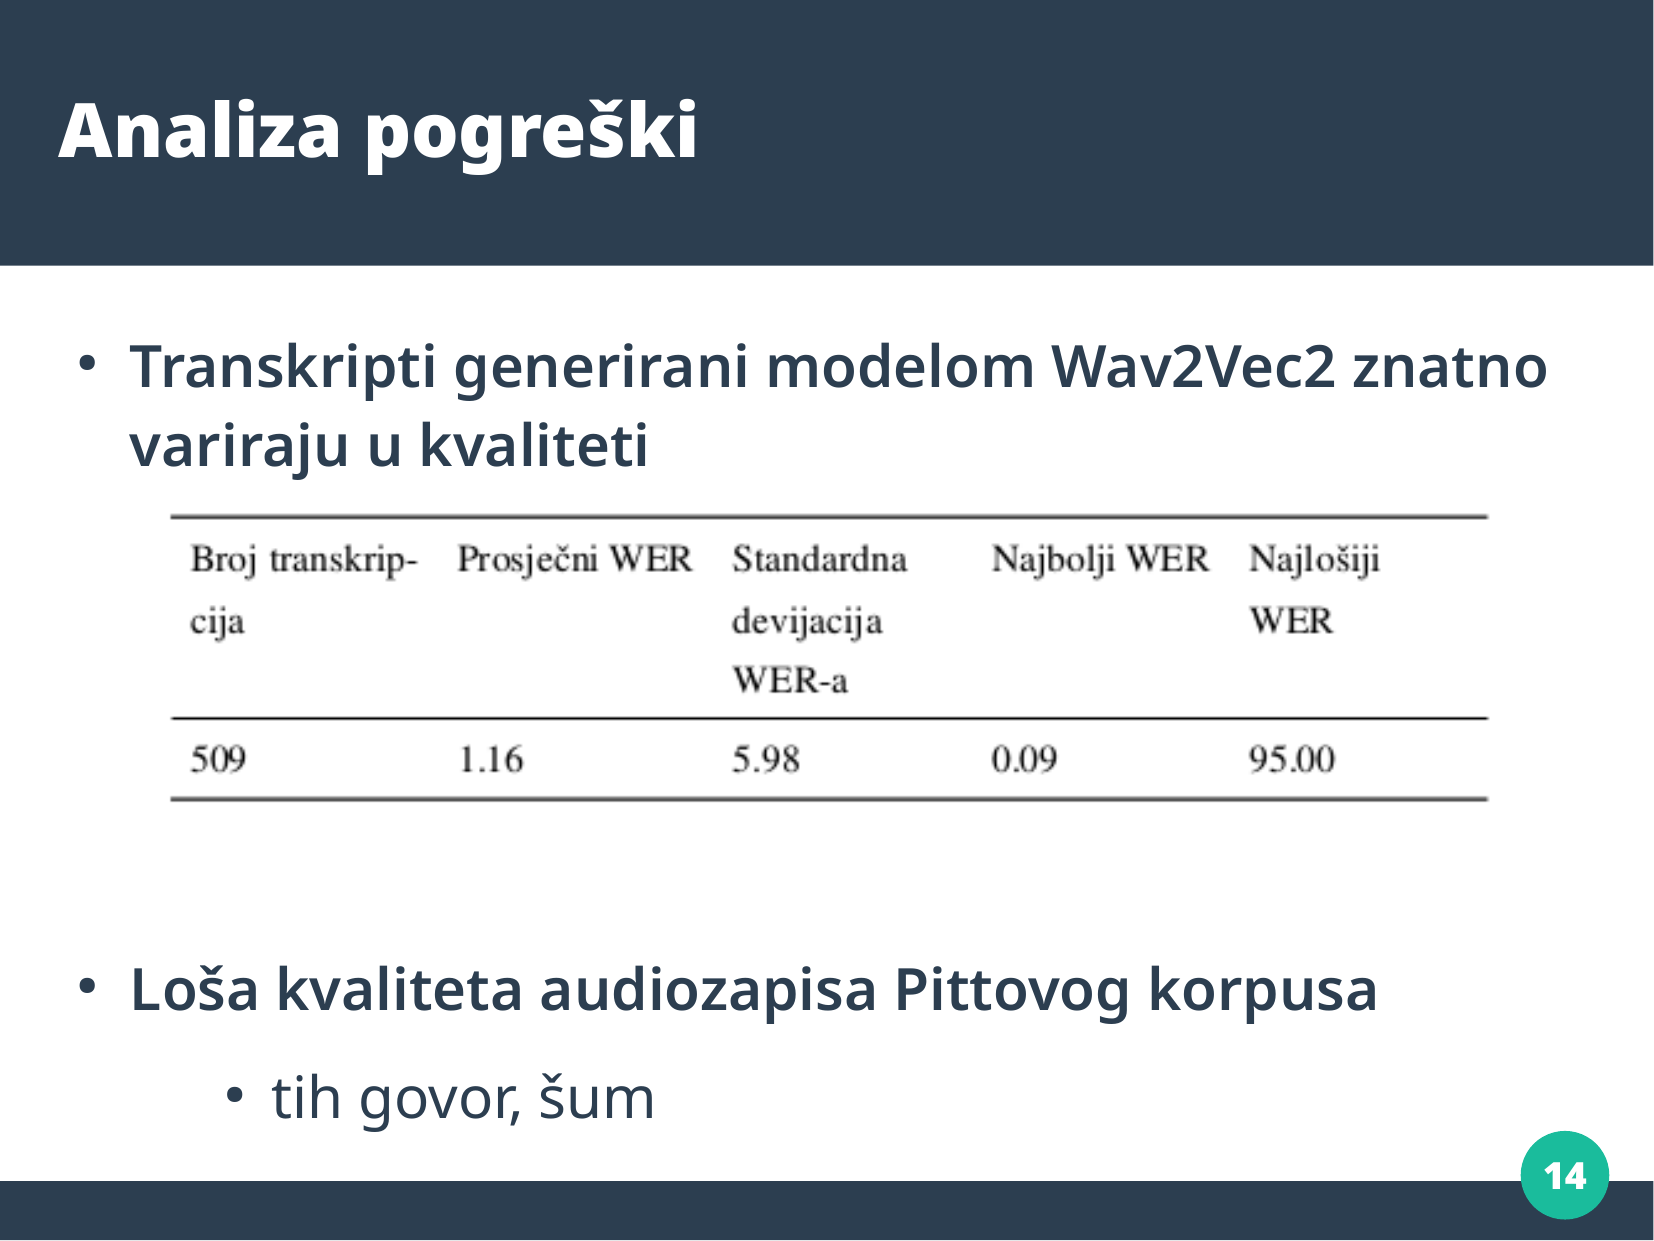

# Analiza pogreški
Transkripti generirani modelom Wav2Vec2 znatno variraju u kvaliteti
Loša kvaliteta audiozapisa Pittovog korpusa
tih govor, šum
14